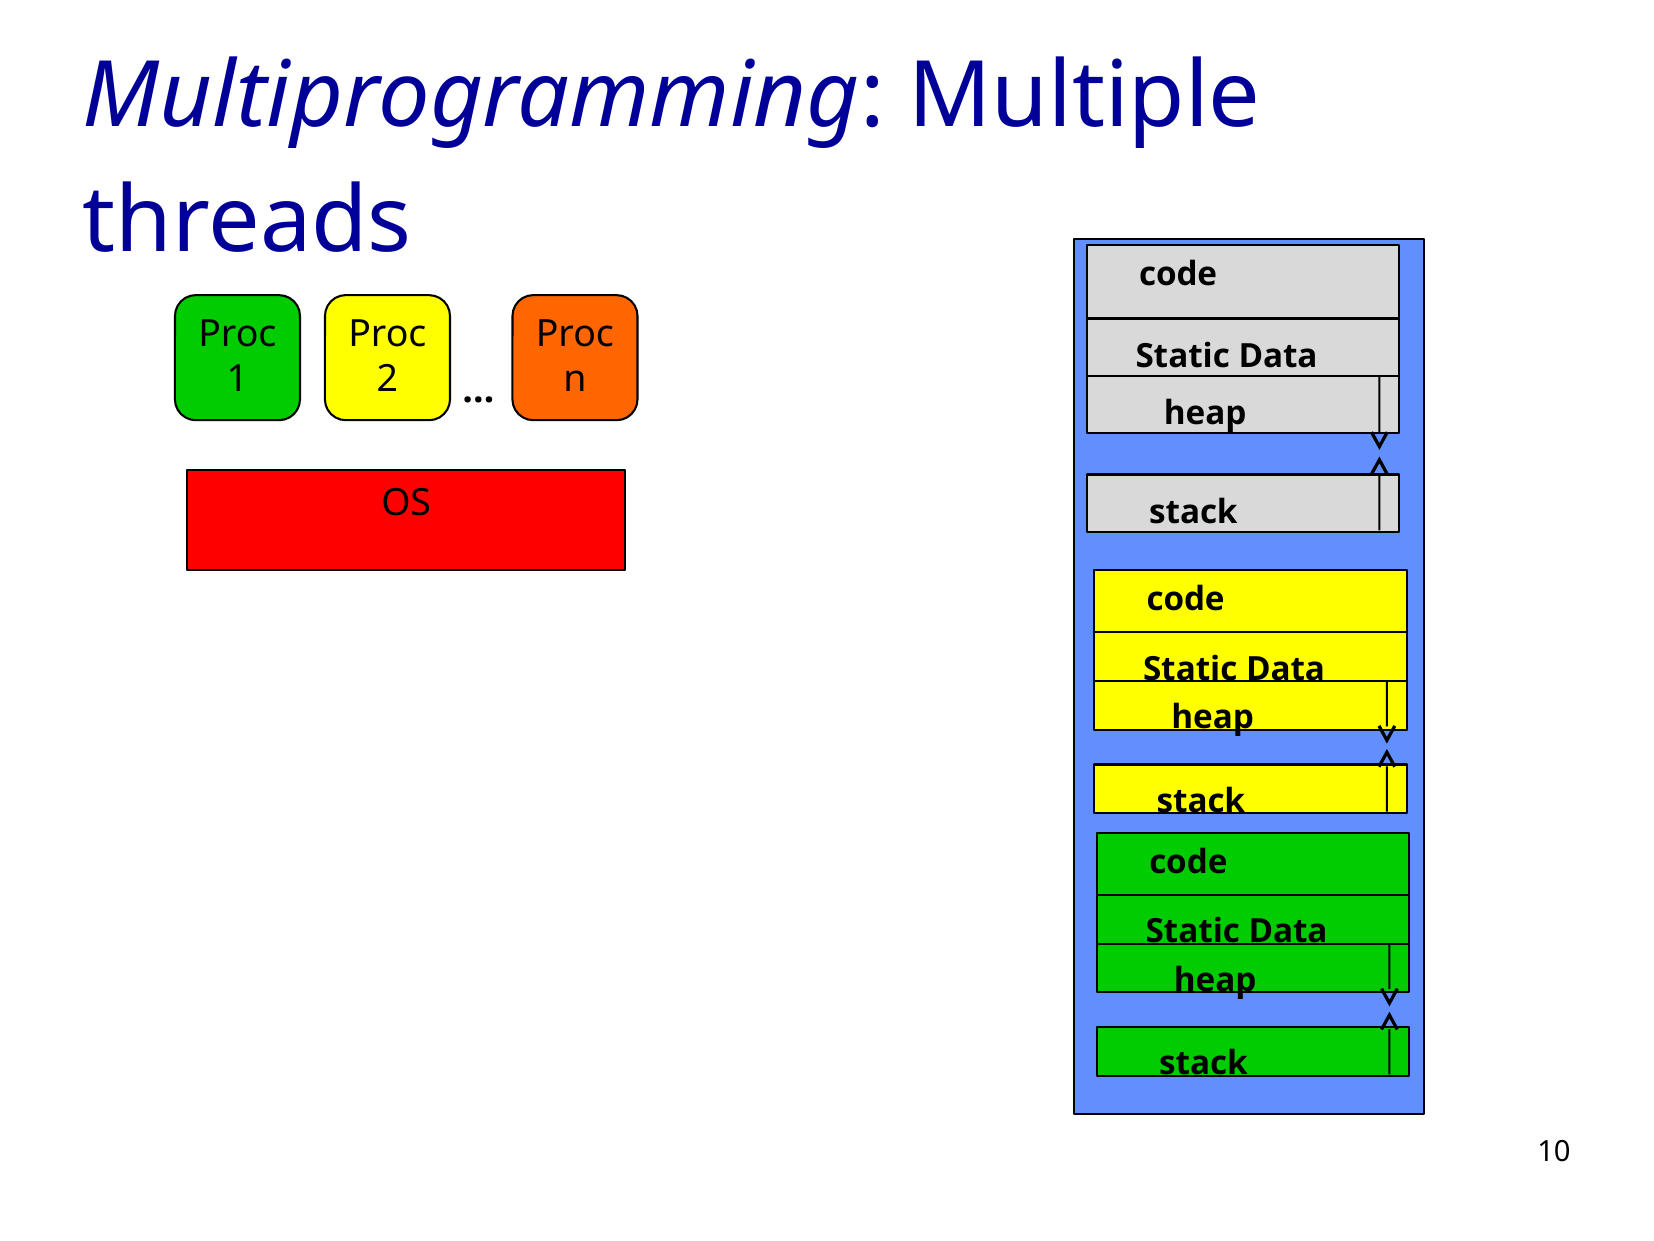

# Multiprogramming: Multiple threads
code
Static Data
heap
stack
code
Static Data
heap
stack
code
Static Data
heap
stack
Proc 1
Proc 2
Proc n
…
OS
10